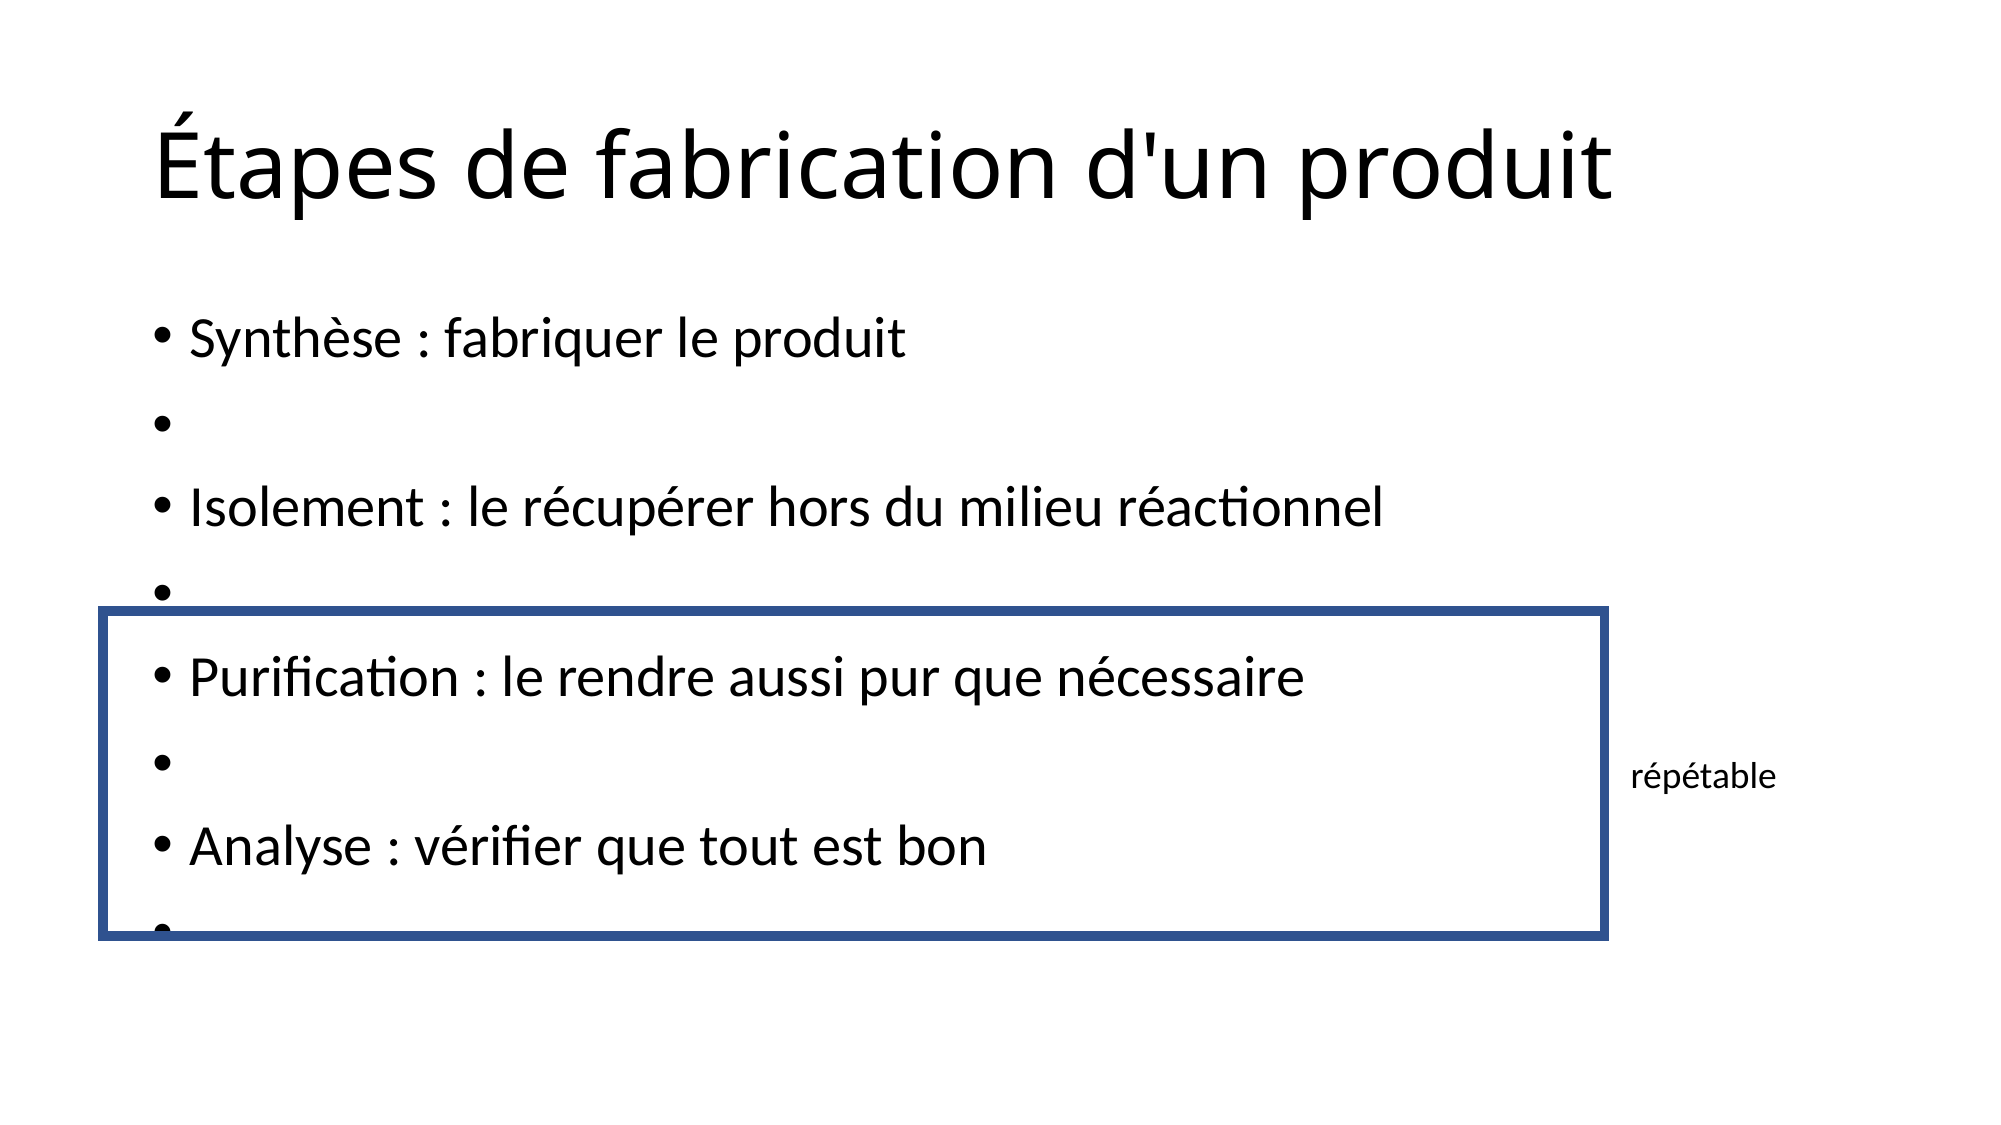

# Étapes de fabrication d'un produit
Synthèse : fabriquer le produit
Isolement : le récupérer hors du milieu réactionnel
Purification : le rendre aussi pur que nécessaire
Analyse : vérifier que tout est bon
répétable